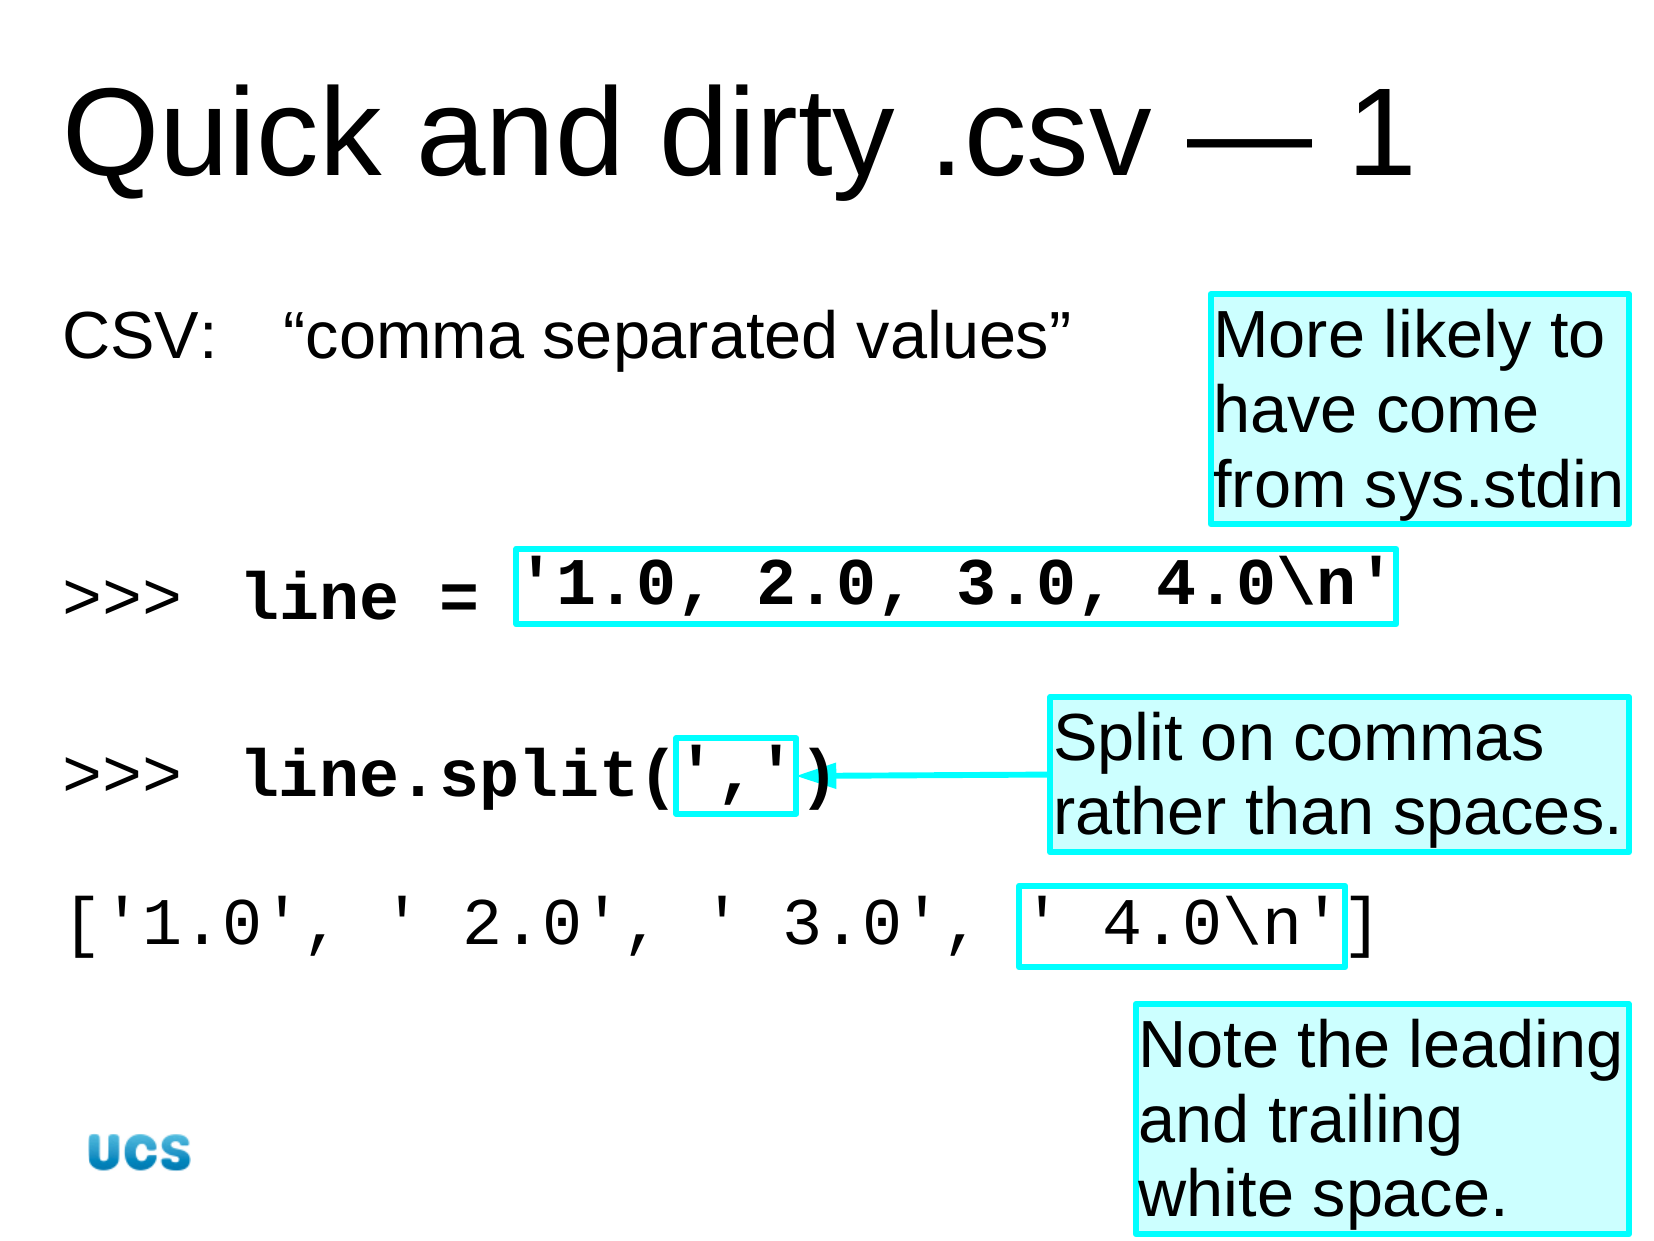

Quick and dirty .csv — 1
More likely to
have come
from sys.stdin
CSV:	“comma separated values”
'1.0, 2.0, 3.0, 4.0\n'
>>>
line =
Split on commas
rather than spaces.
>>>
line.split(
','
)
['1.0', ' 2.0', ' 3.0',
' 4.0\n'
]
Note the leading
and trailing
white space.
390